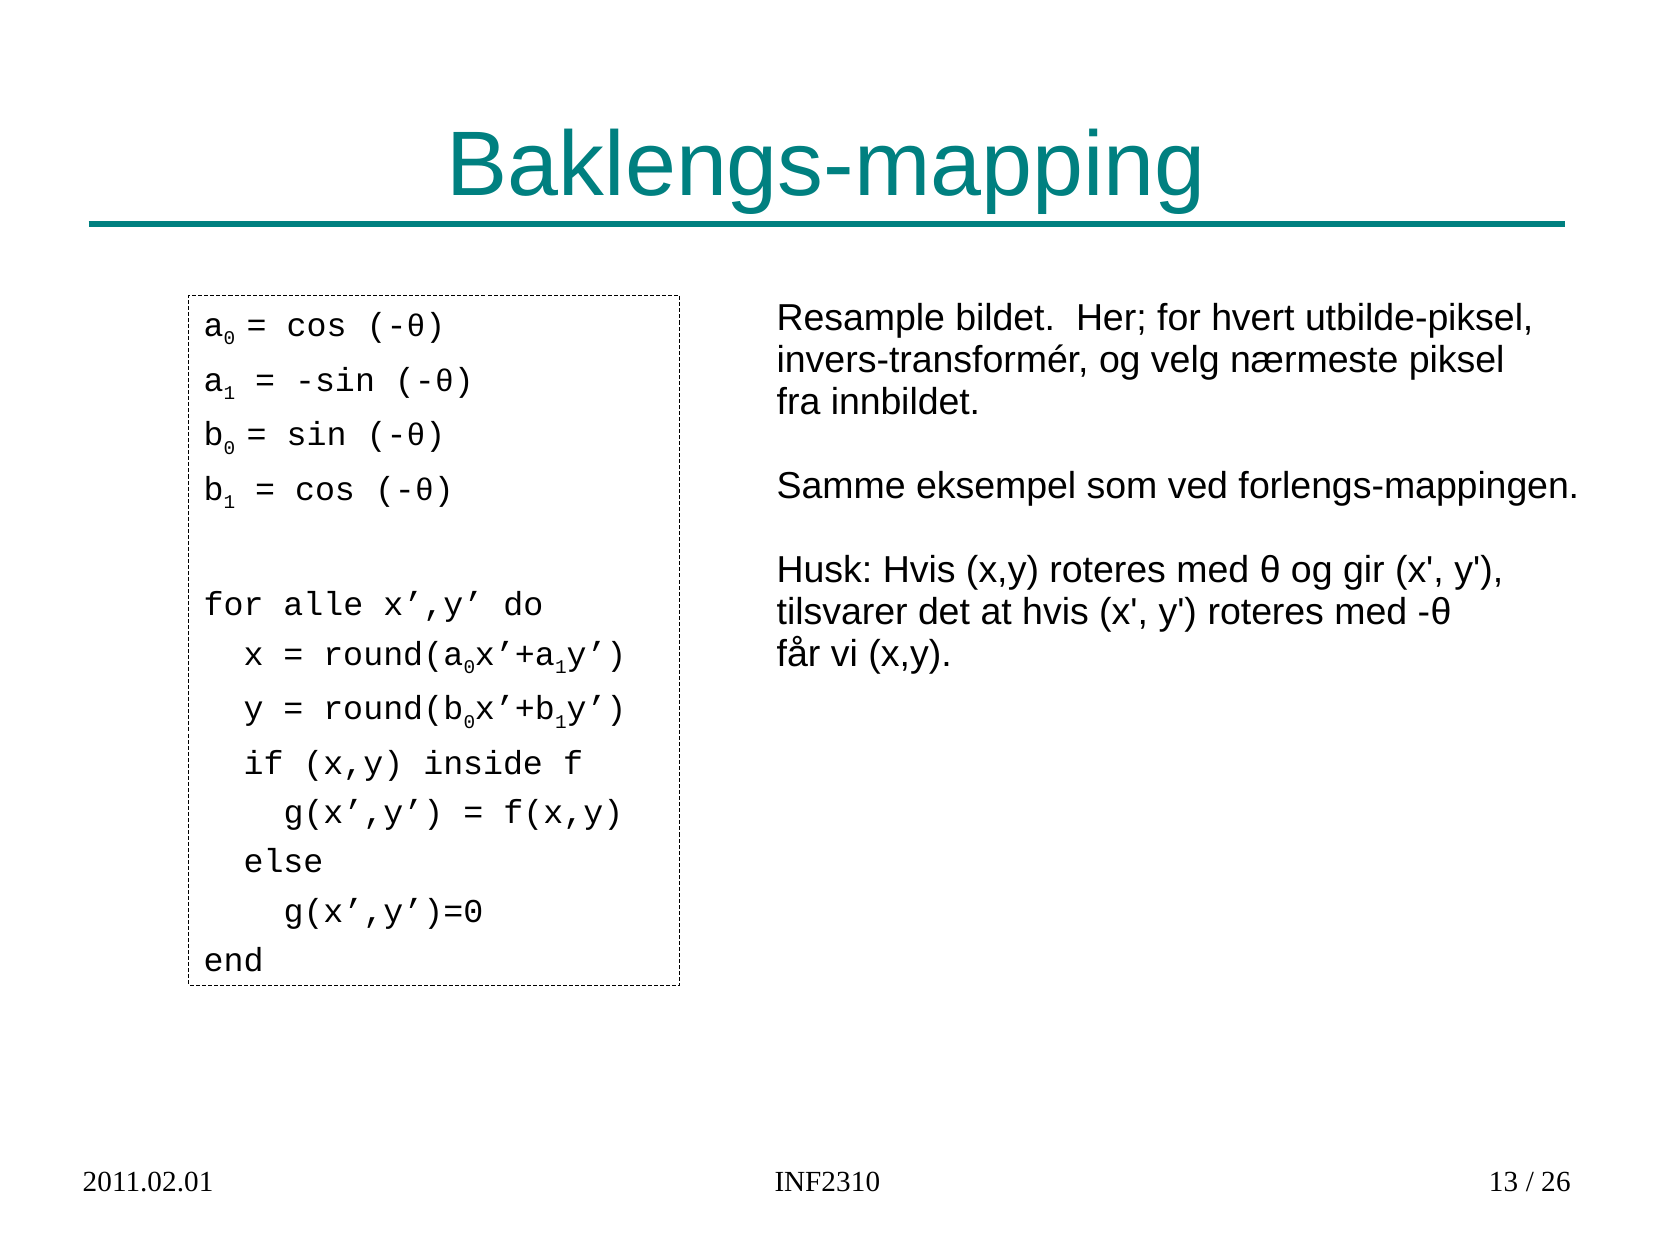

# Baklengs-mapping
Resample bildet. Her; for hvert utbilde-piksel,
invers-transformér, og velg nærmeste piksel
fra innbildet.
Samme eksempel som ved forlengs-mappingen.
Husk: Hvis (x,y) roteres med θ og gir (x', y'),
tilsvarer det at hvis (x', y') roteres med -θ
får vi (x,y).
a0 = cos (-θ)
a1 = -sin (-θ)
b0 = sin (-θ)
b1 = cos (-θ)
for alle x’,y’ do
 x = round(a0x’+a1y’)
 y = round(b0x’+b1y’)
 if (x,y) inside f
 g(x’,y’) = f(x,y)
 else
 g(x’,y’)=0
end
2011.02.01
INF2310
13